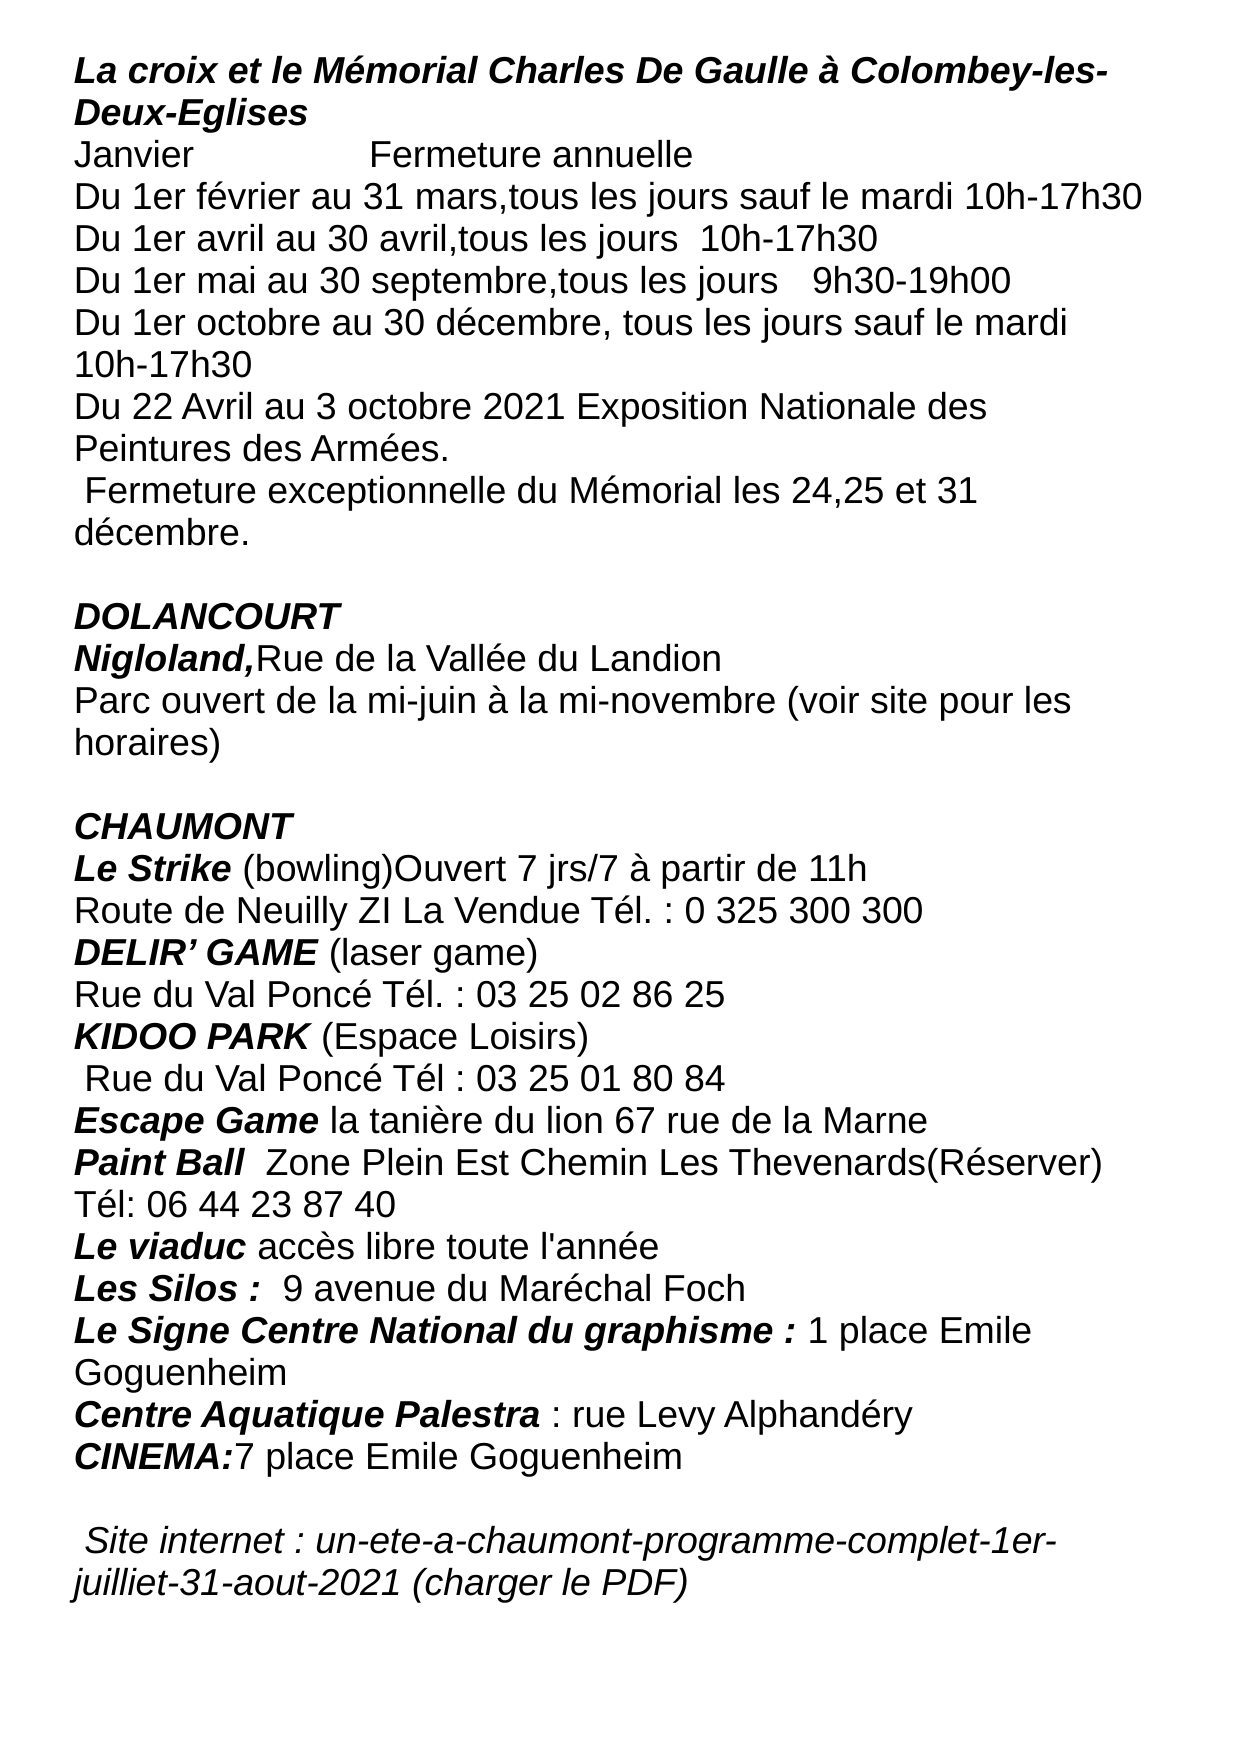

La croix et le Mémorial Charles De Gaulle à Colombey-les-Deux-Eglises
Janvier 	Fermeture annuelle
Du 1er février au 31 mars,tous les jours sauf le mardi 10h-17h30
Du 1er avril au 30 avril,tous les jours 10h-17h30
Du 1er mai au 30 septembre,tous les jours 	9h30-19h00
Du 1er octobre au 30 décembre, tous les jours sauf le mardi 10h-17h30
Du 22 Avril au 3 octobre 2021 Exposition Nationale des Peintures des Armées.
 Fermeture exceptionnelle du Mémorial les 24,25 et 31 décembre.
DOLANCOURT
Nigloland,Rue de la Vallée du Landion
Parc ouvert de la mi-juin à la mi-novembre (voir site pour les horaires)
CHAUMONT
Le Strike (bowling)Ouvert 7 jrs/7 à partir de 11h
Route de Neuilly ZI La Vendue Tél. : 0 325 300 300
DELIR’ GAME (laser game)
Rue du Val Poncé Tél. : 03 25 02 86 25
KIDOO PARK (Espace Loisirs)
 Rue du Val Poncé Tél : 03 25 01 80 84
Escape Game la tanière du lion 67 rue de la Marne
Paint Ball Zone Plein Est Chemin Les Thevenards(Réserver) Tél: 06 44 23 87 40
Le viaduc accès libre toute l'année
Les Silos : 9 avenue du Maréchal Foch
Le Signe Centre National du graphisme : 1 place Emile Goguenheim
Centre Aquatique Palestra : rue Levy Alphandéry
CINEMA:7 place Emile Goguenheim
 Site internet : un-ete-a-chaumont-programme-complet-1er-juilliet-31-aout-2021 (charger le PDF)